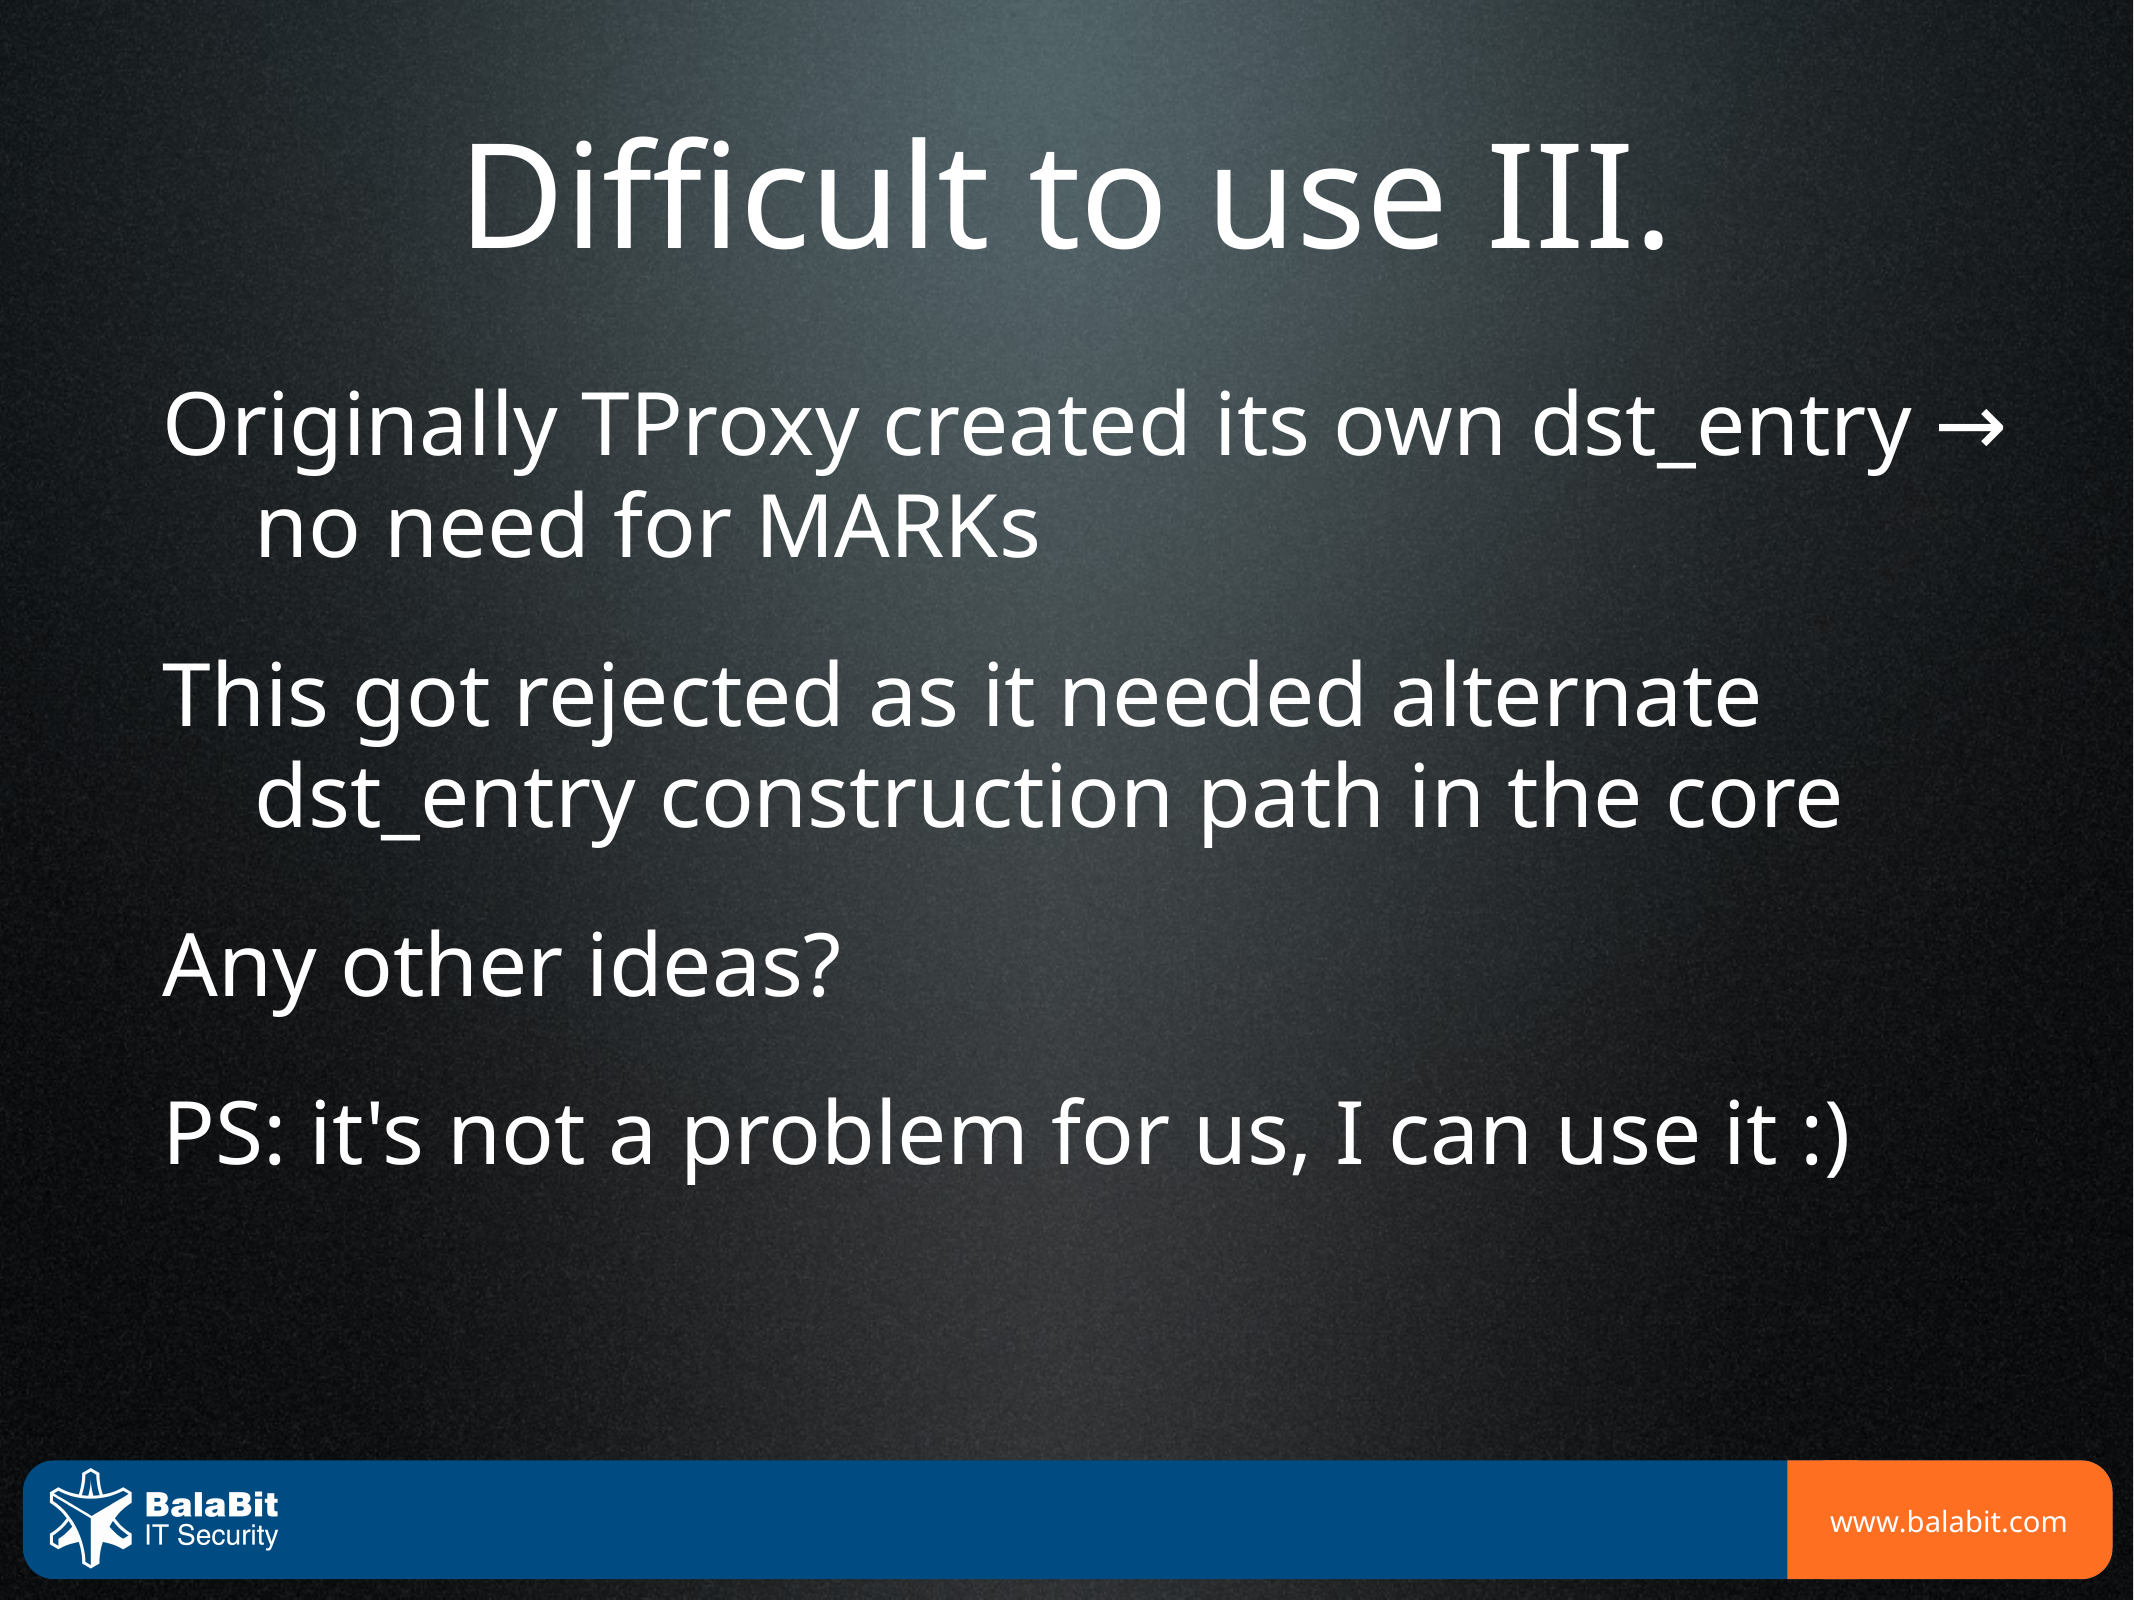

# Difficult to use III.
Originally TProxy created its own dst_entry → no need for MARKs
This got rejected as it needed alternate dst_entry construction path in the core
Any other ideas?
PS: it's not a problem for us, I can use it :)